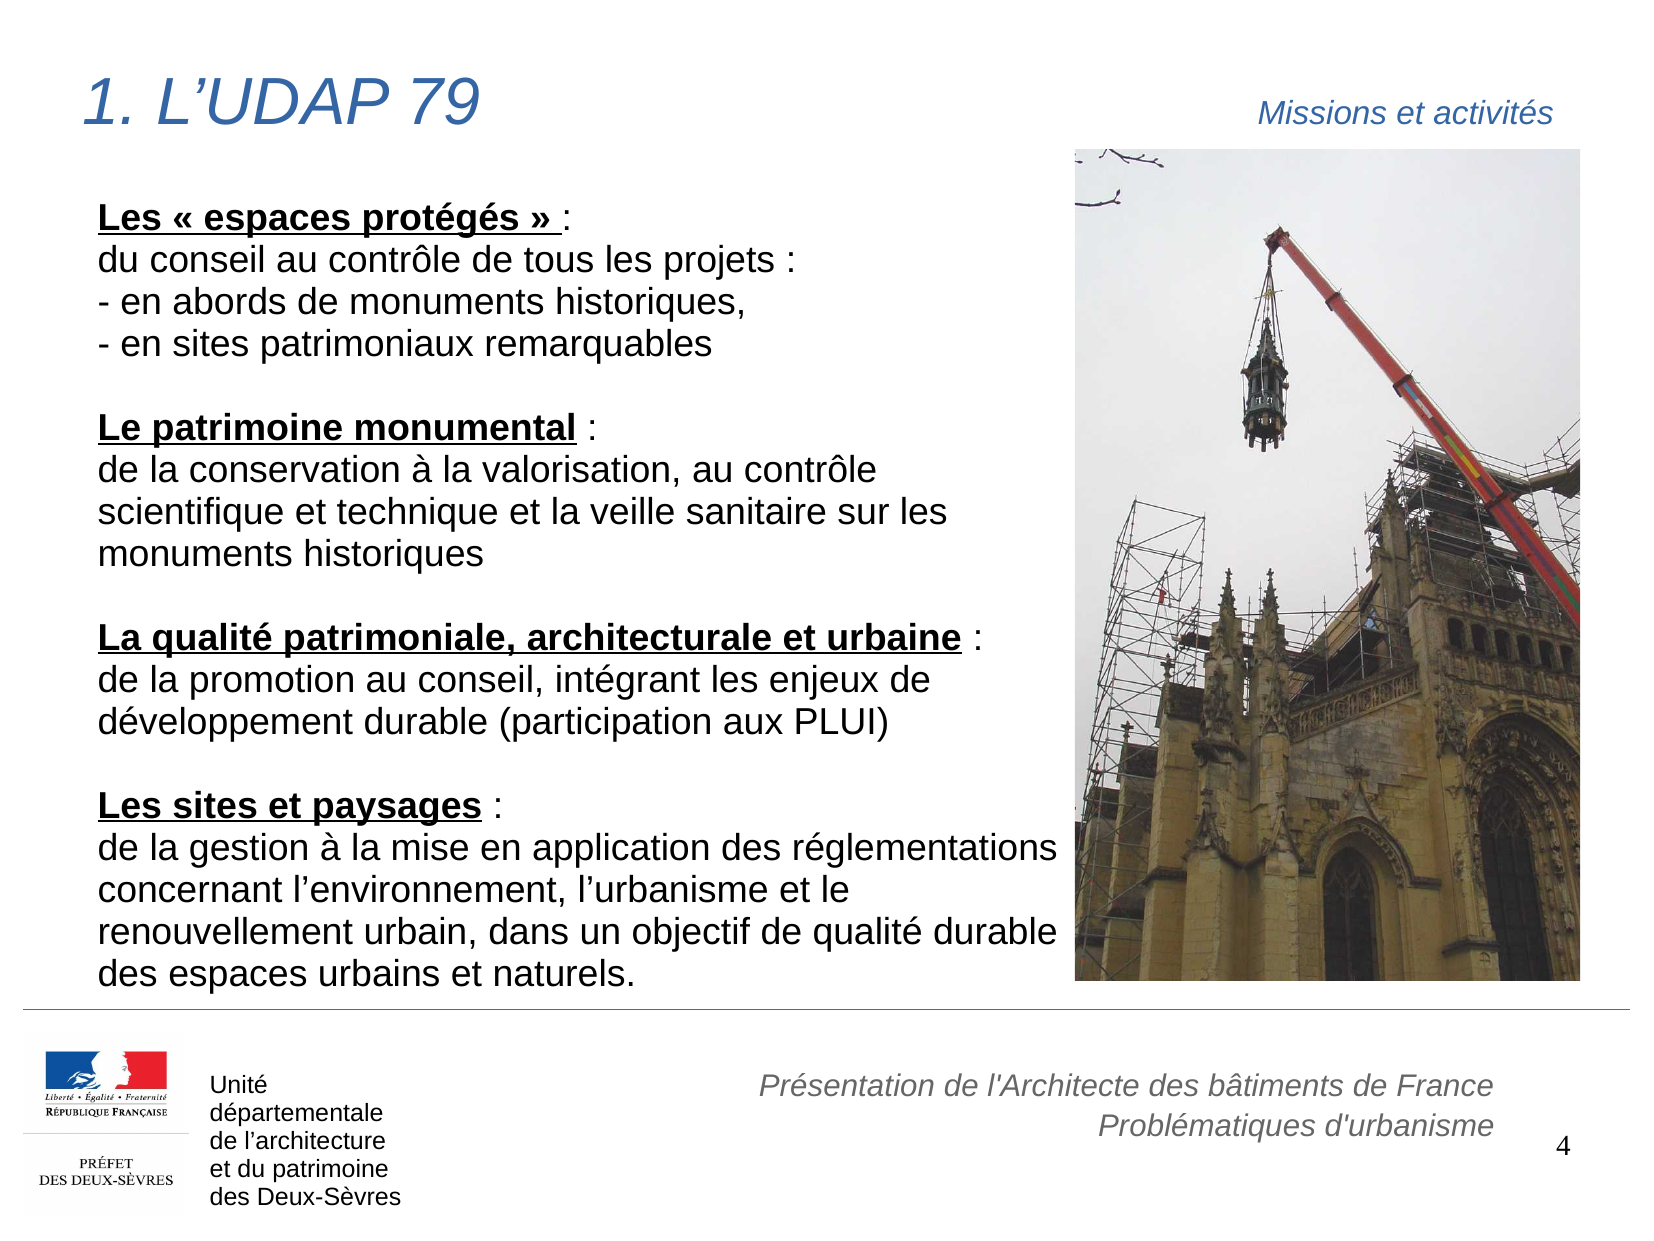

# 1. L’UDAP 79 Missions et activités
Les « espaces protégés » :
du conseil au contrôle de tous les projets :
- en abords de monuments historiques,
- en sites patrimoniaux remarquables
Le patrimoine monumental :
de la conservation à la valorisation, au contrôle
scientifique et technique et la veille sanitaire sur les monuments historiques
La qualité patrimoniale, architecturale et urbaine :
de la promotion au conseil, intégrant les enjeux de développement durable (participation aux PLUI)
Les sites et paysages :
de la gestion à la mise en application des réglementations concernant l’environnement, l’urbanisme et le renouvellement urbain, dans un objectif de qualité durable des espaces urbains et naturels.
Présentation de l'Architecte des bâtiments de France
Problématiques d'urbanisme
Unité
départementale
de l’architecture
et du patrimoine
des Deux-Sèvres
4